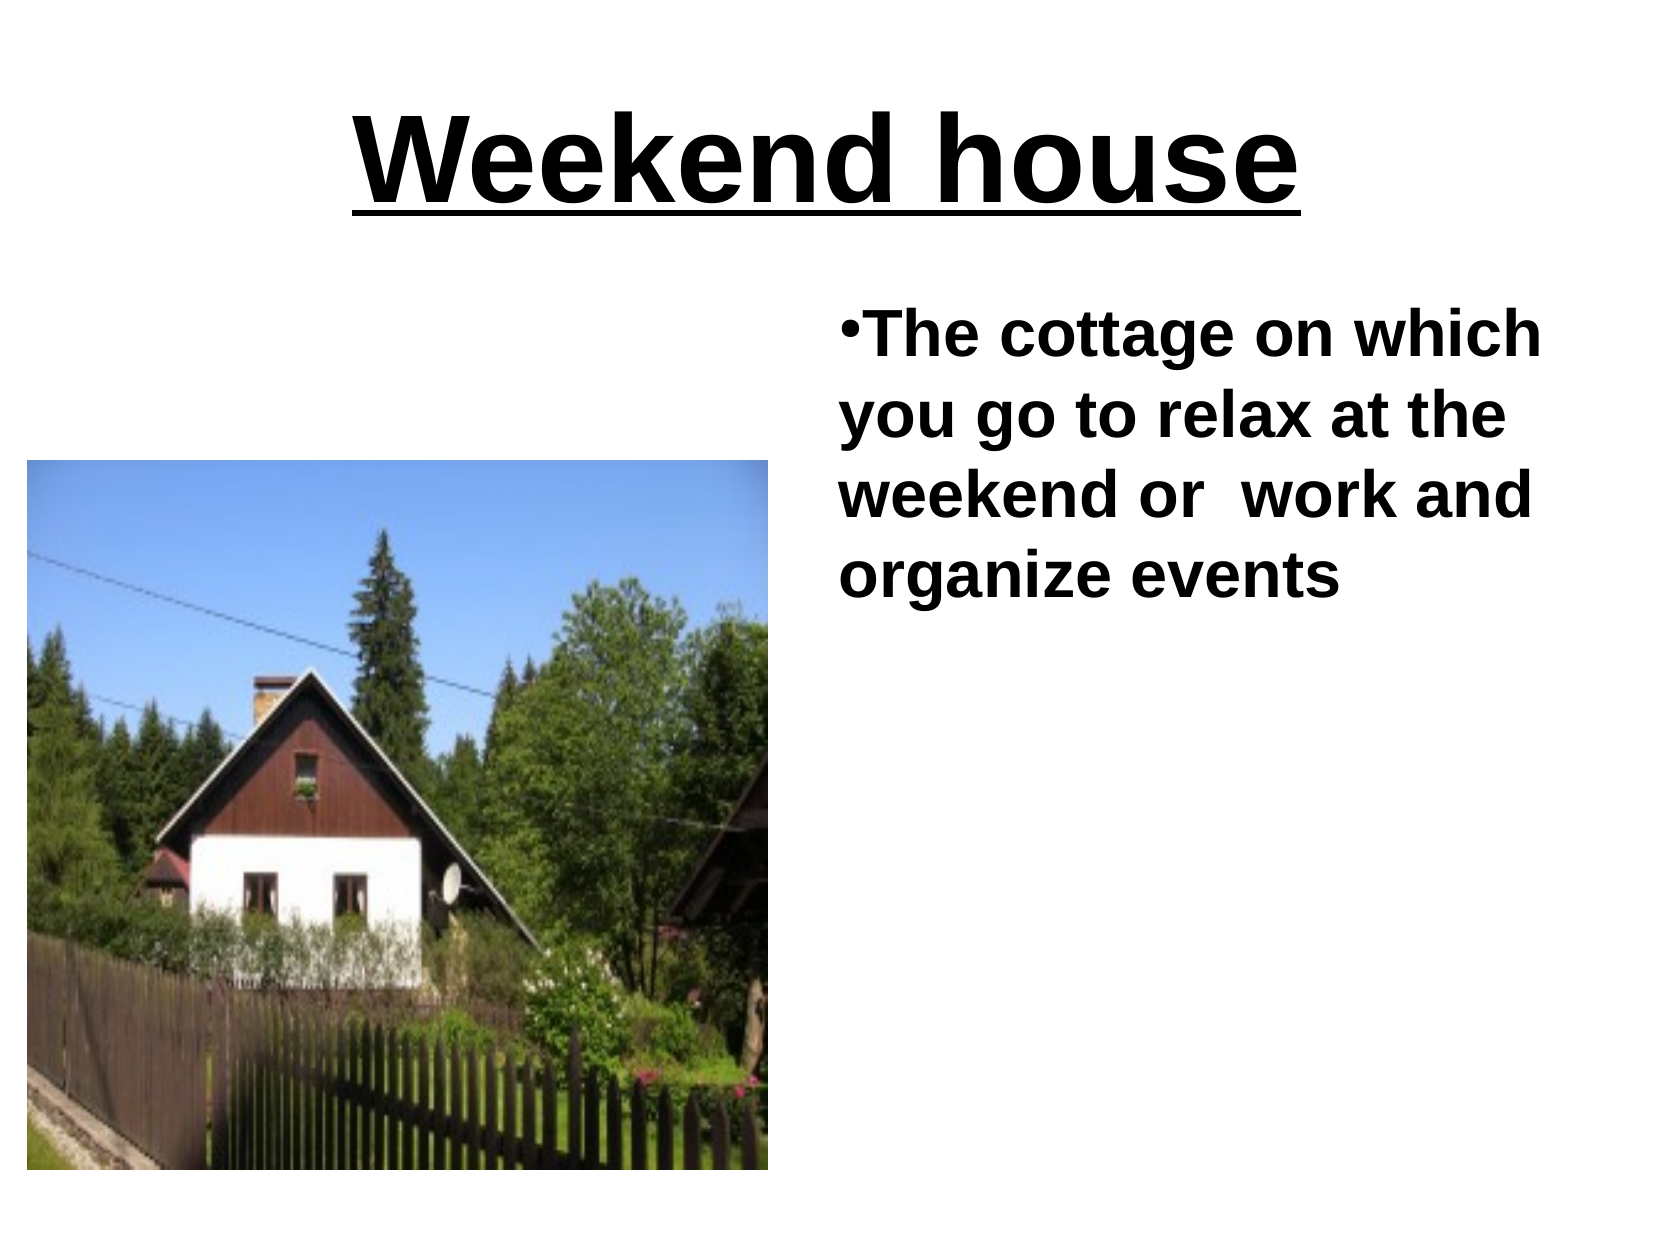

# Weekend house
The cottage on which you go to relax at the weekend or work and organize events